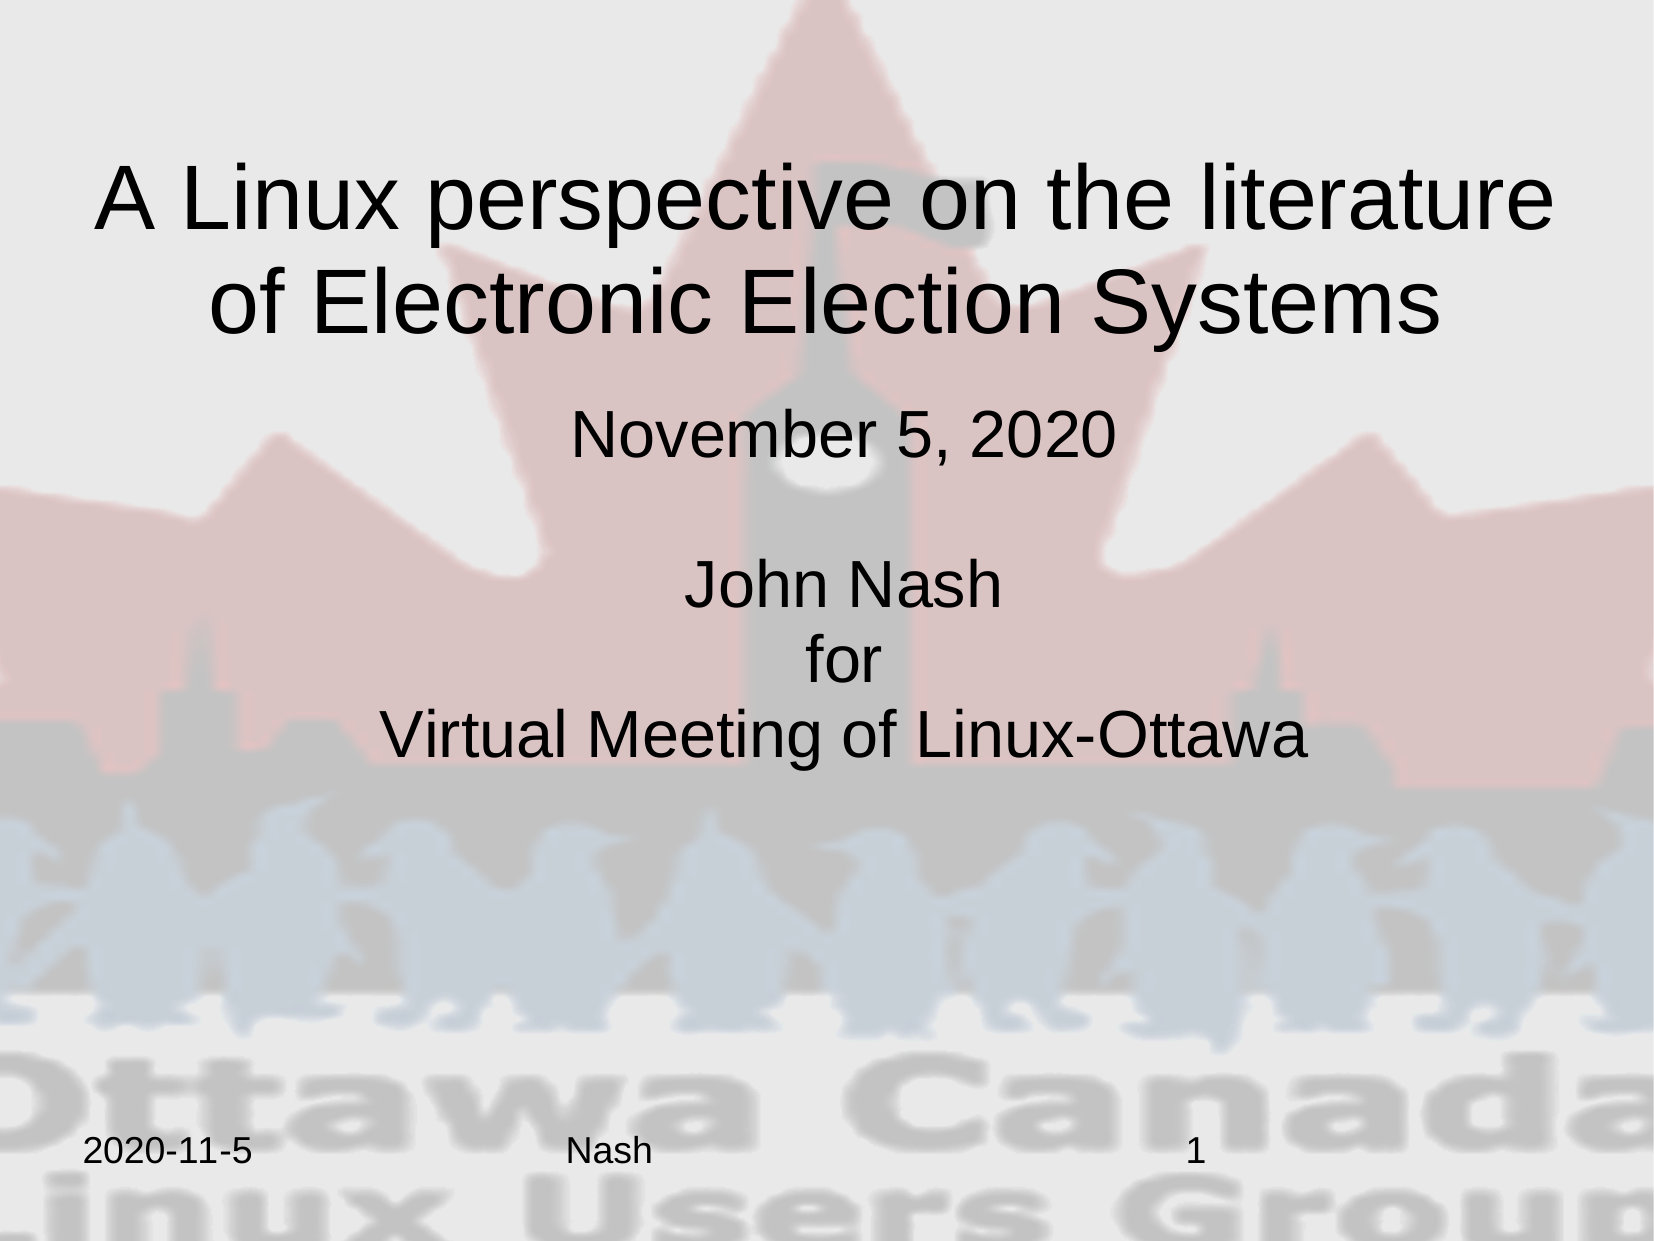

# A Linux perspective on the literature of Electronic Election Systems
November 5, 2020
John Nash
for
Virtual Meeting of Linux-Ottawa
1